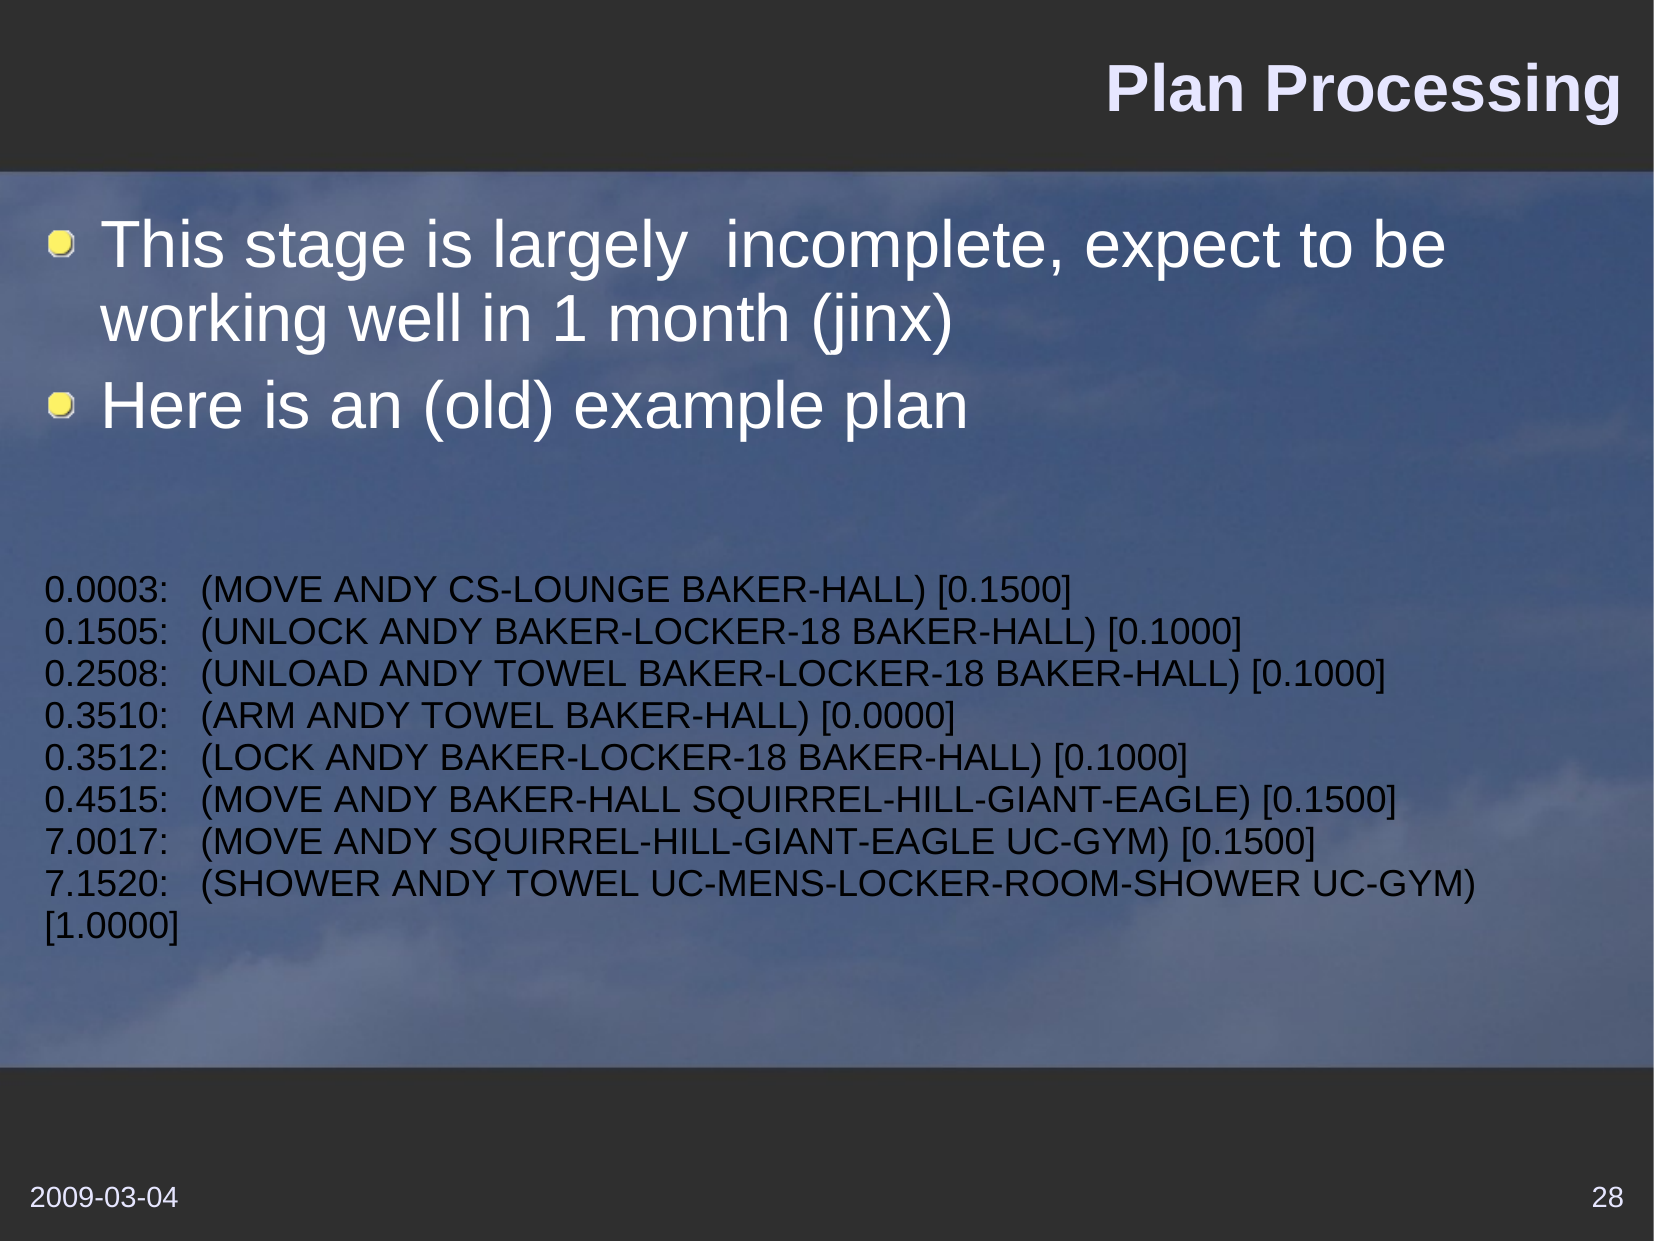

# Plan Processing
This stage is largely incomplete, expect to be working well in 1 month (jinx)
Here is an (old) example plan
0.0003: (MOVE ANDY CS-LOUNGE BAKER-HALL) [0.1500]
0.1505: (UNLOCK ANDY BAKER-LOCKER-18 BAKER-HALL) [0.1000]
0.2508: (UNLOAD ANDY TOWEL BAKER-LOCKER-18 BAKER-HALL) [0.1000]
0.3510: (ARM ANDY TOWEL BAKER-HALL) [0.0000]
0.3512: (LOCK ANDY BAKER-LOCKER-18 BAKER-HALL) [0.1000]
0.4515: (MOVE ANDY BAKER-HALL SQUIRREL-HILL-GIANT-EAGLE) [0.1500]
7.0017: (MOVE ANDY SQUIRREL-HILL-GIANT-EAGLE UC-GYM) [0.1500]
7.1520: (SHOWER ANDY TOWEL UC-MENS-LOCKER-ROOM-SHOWER UC-GYM) [1.0000]
2009-03-04
28